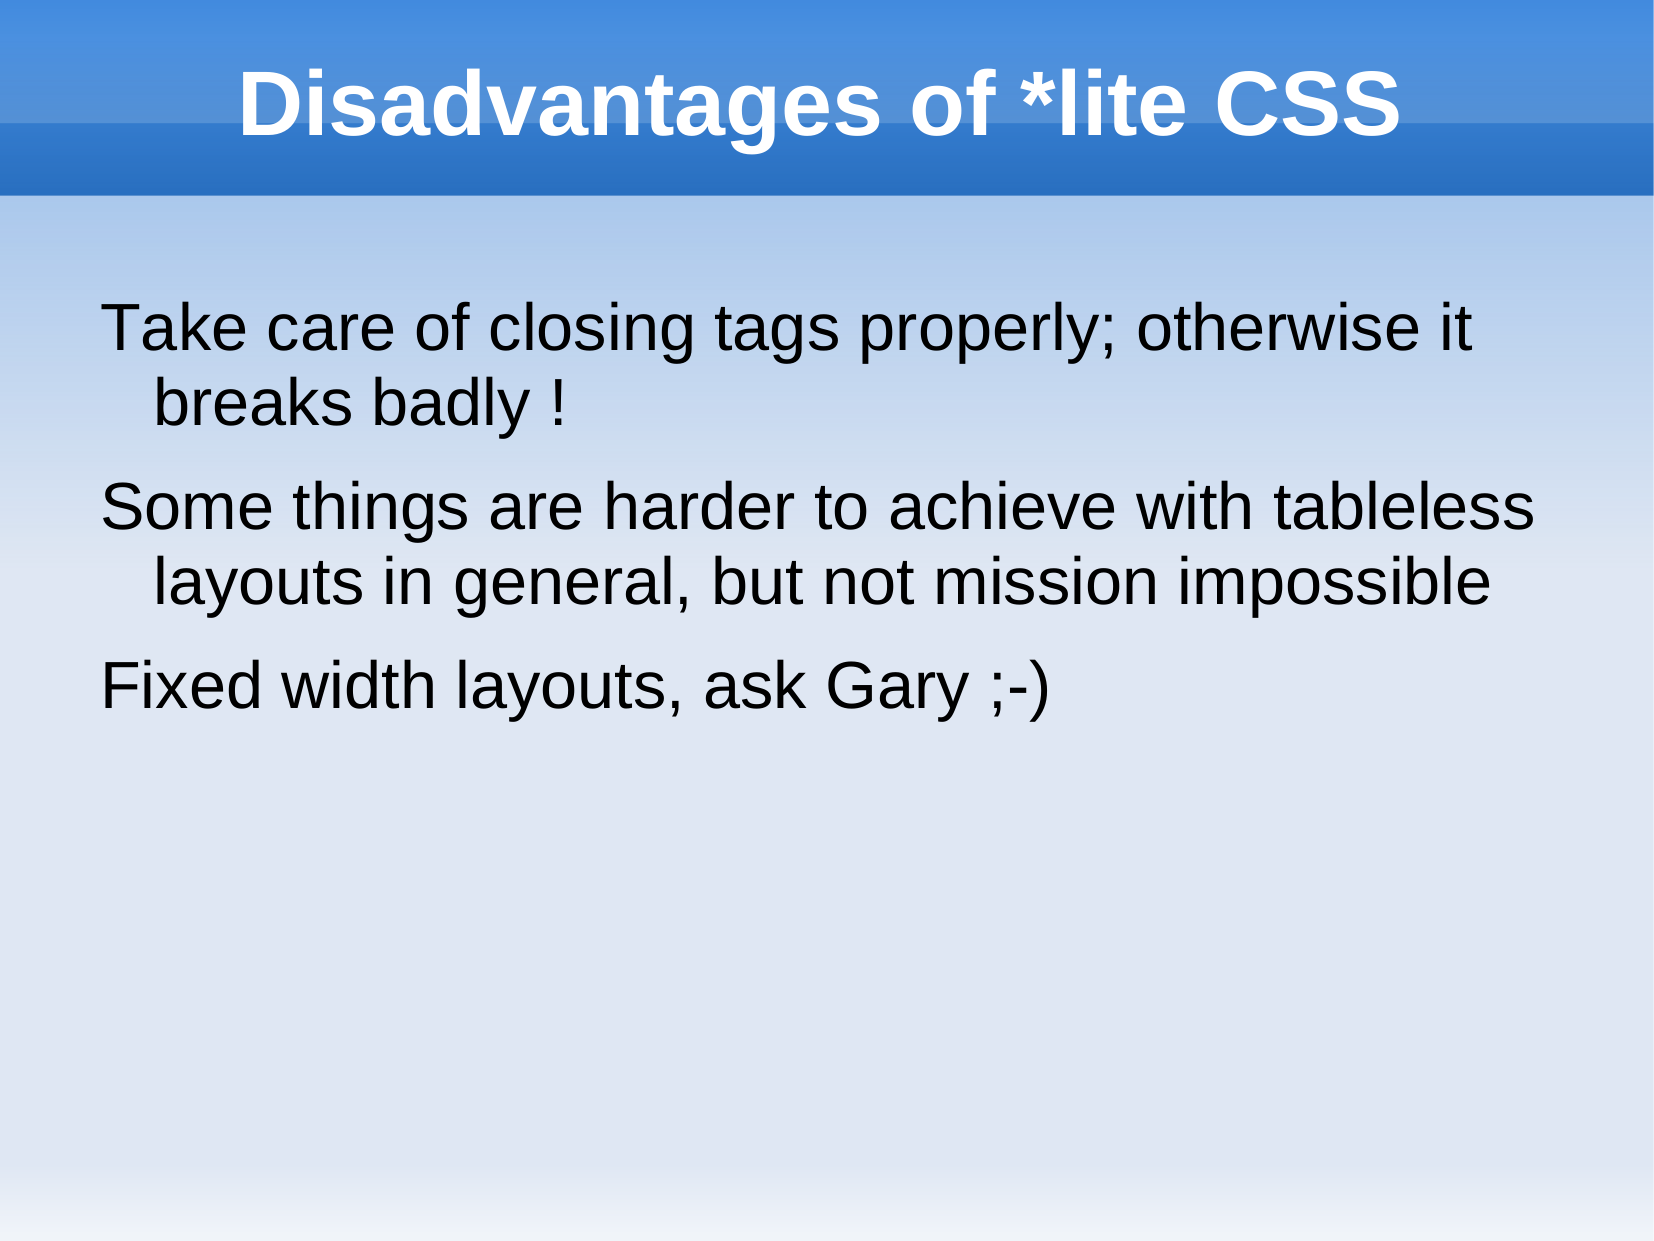

# Disadvantages of *lite CSS
Take care of closing tags properly; otherwise it breaks badly !
Some things are harder to achieve with tableless layouts in general, but not mission impossible
Fixed width layouts, ask Gary ;-)